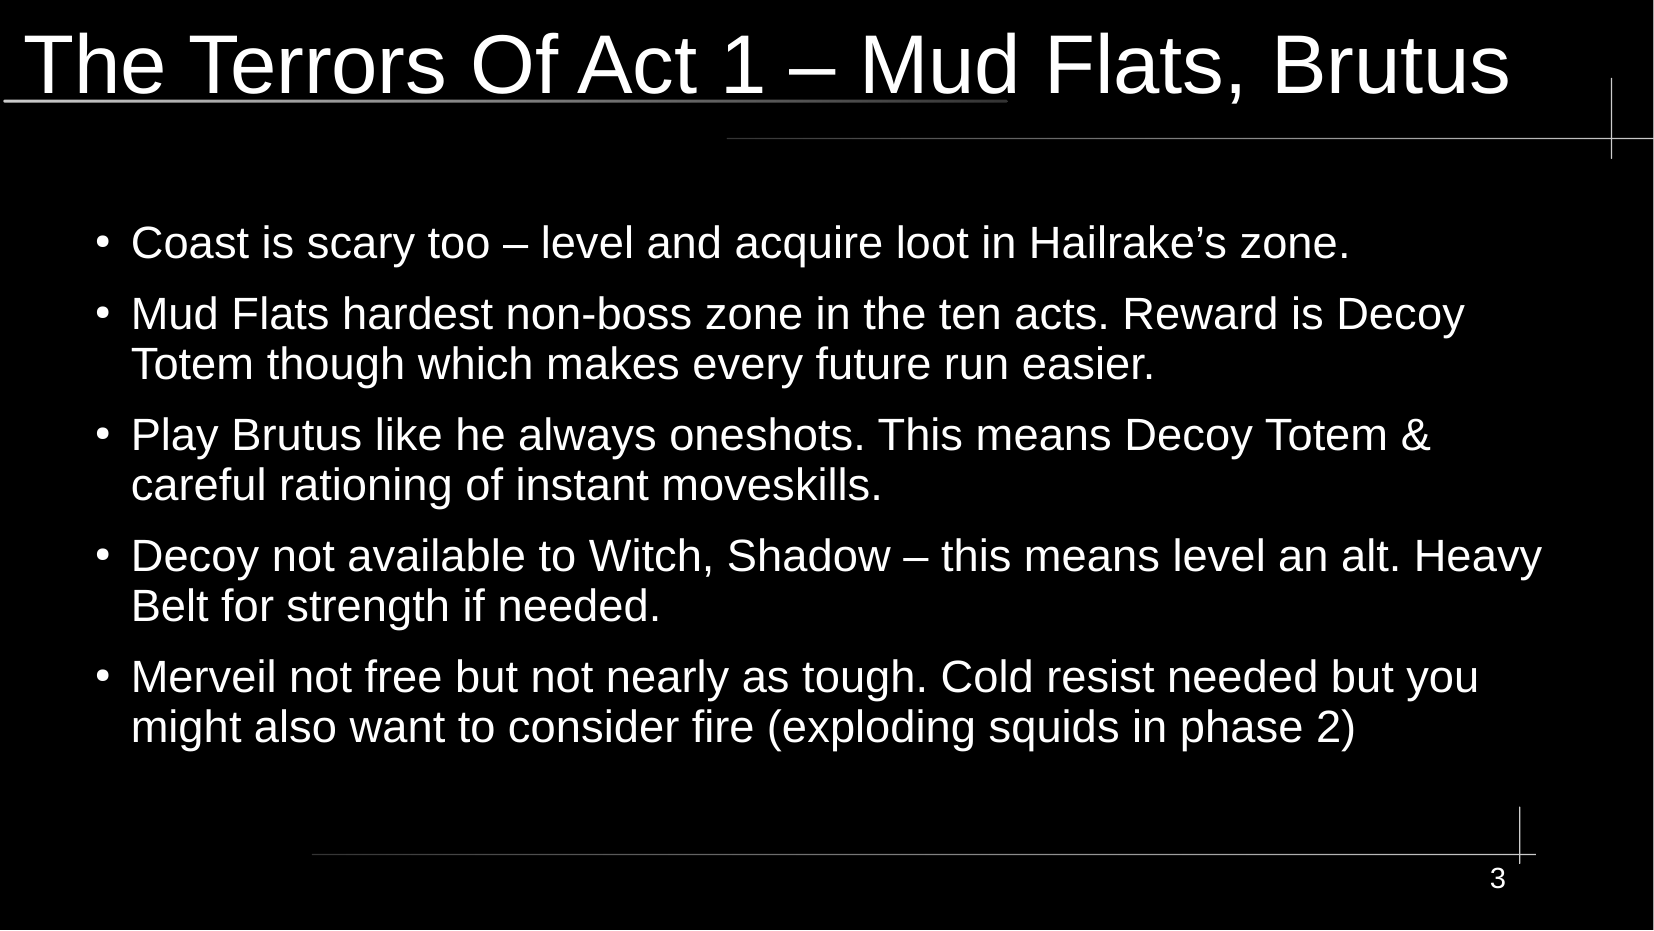

# The Terrors Of Act 1 – Mud Flats, Brutus
Coast is scary too – level and acquire loot in Hailrake’s zone.
Mud Flats hardest non-boss zone in the ten acts. Reward is Decoy Totem though which makes every future run easier.
Play Brutus like he always oneshots. This means Decoy Totem & careful rationing of instant moveskills.
Decoy not available to Witch, Shadow – this means level an alt. Heavy Belt for strength if needed.
Merveil not free but not nearly as tough. Cold resist needed but you might also want to consider fire (exploding squids in phase 2)
3